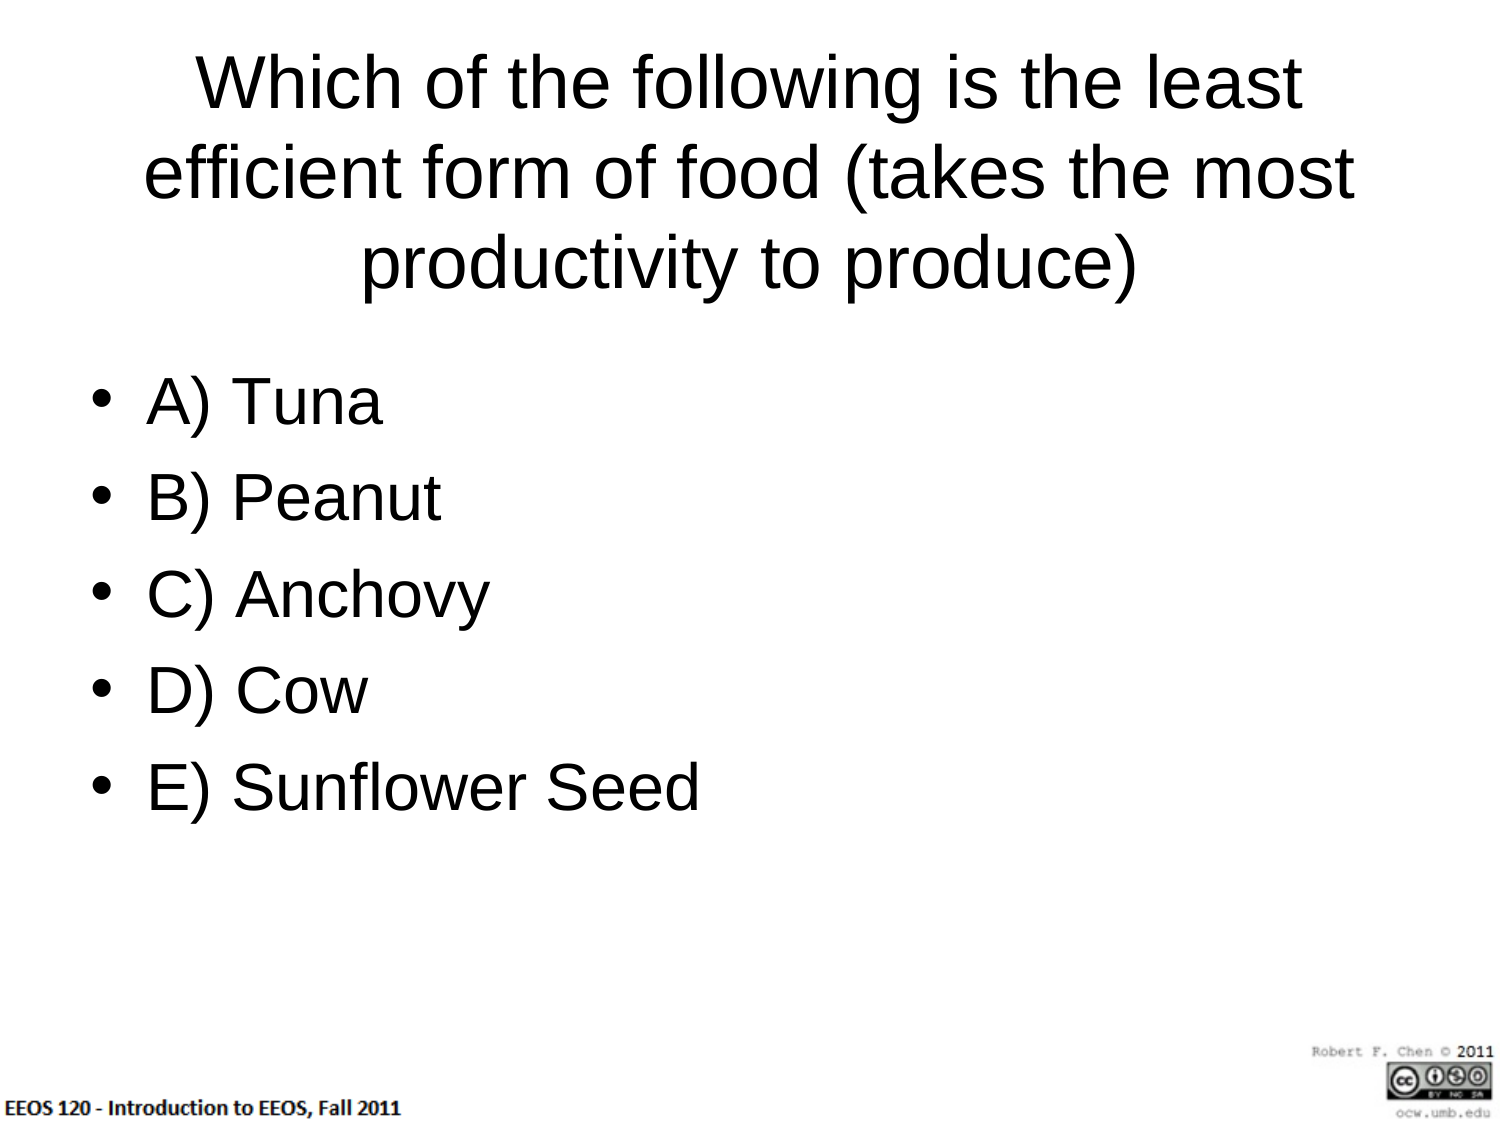

# Which of the following is the least efficient form of food (takes the most productivity to produce)
A) Tuna
B) Peanut
C) Anchovy
D) Cow
E) Sunflower Seed